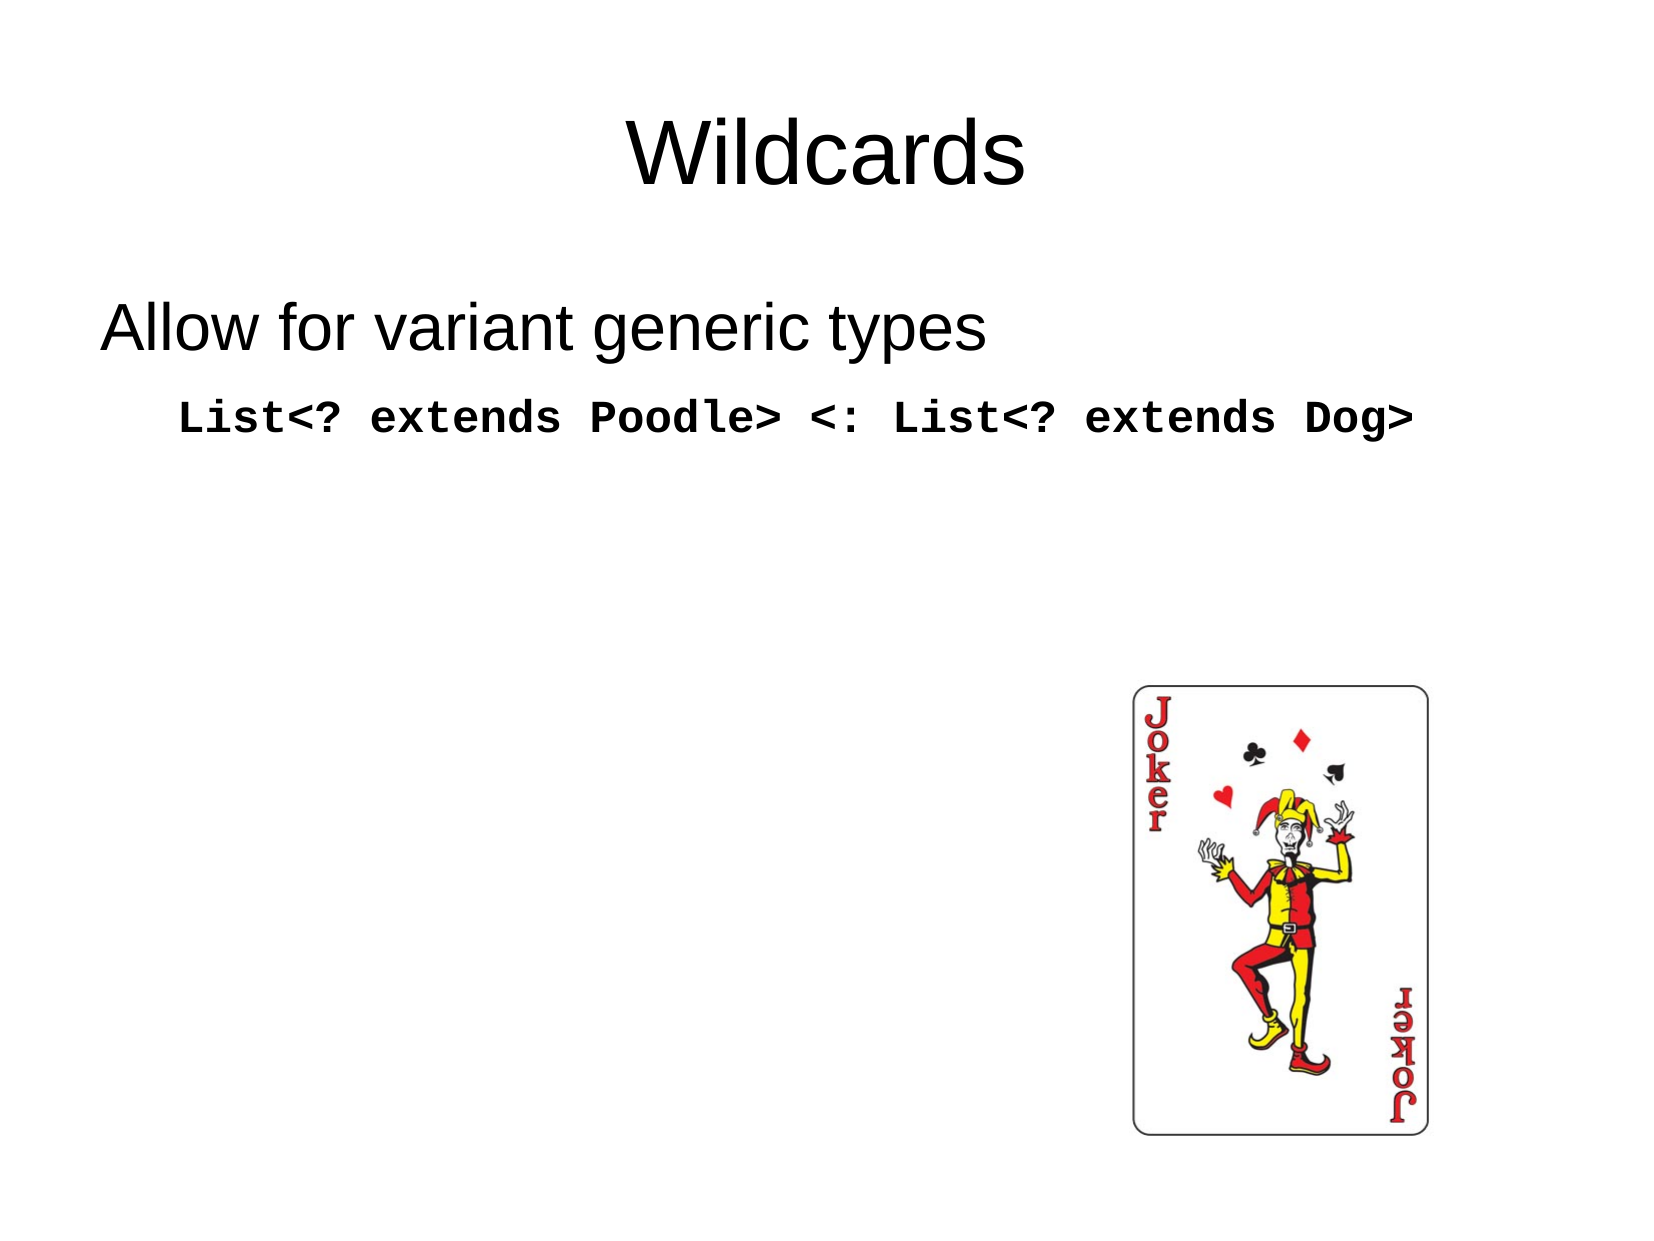

# Wildcards
Allow for variant generic types
List<? extends Poodle> <: List<? extends Dog>